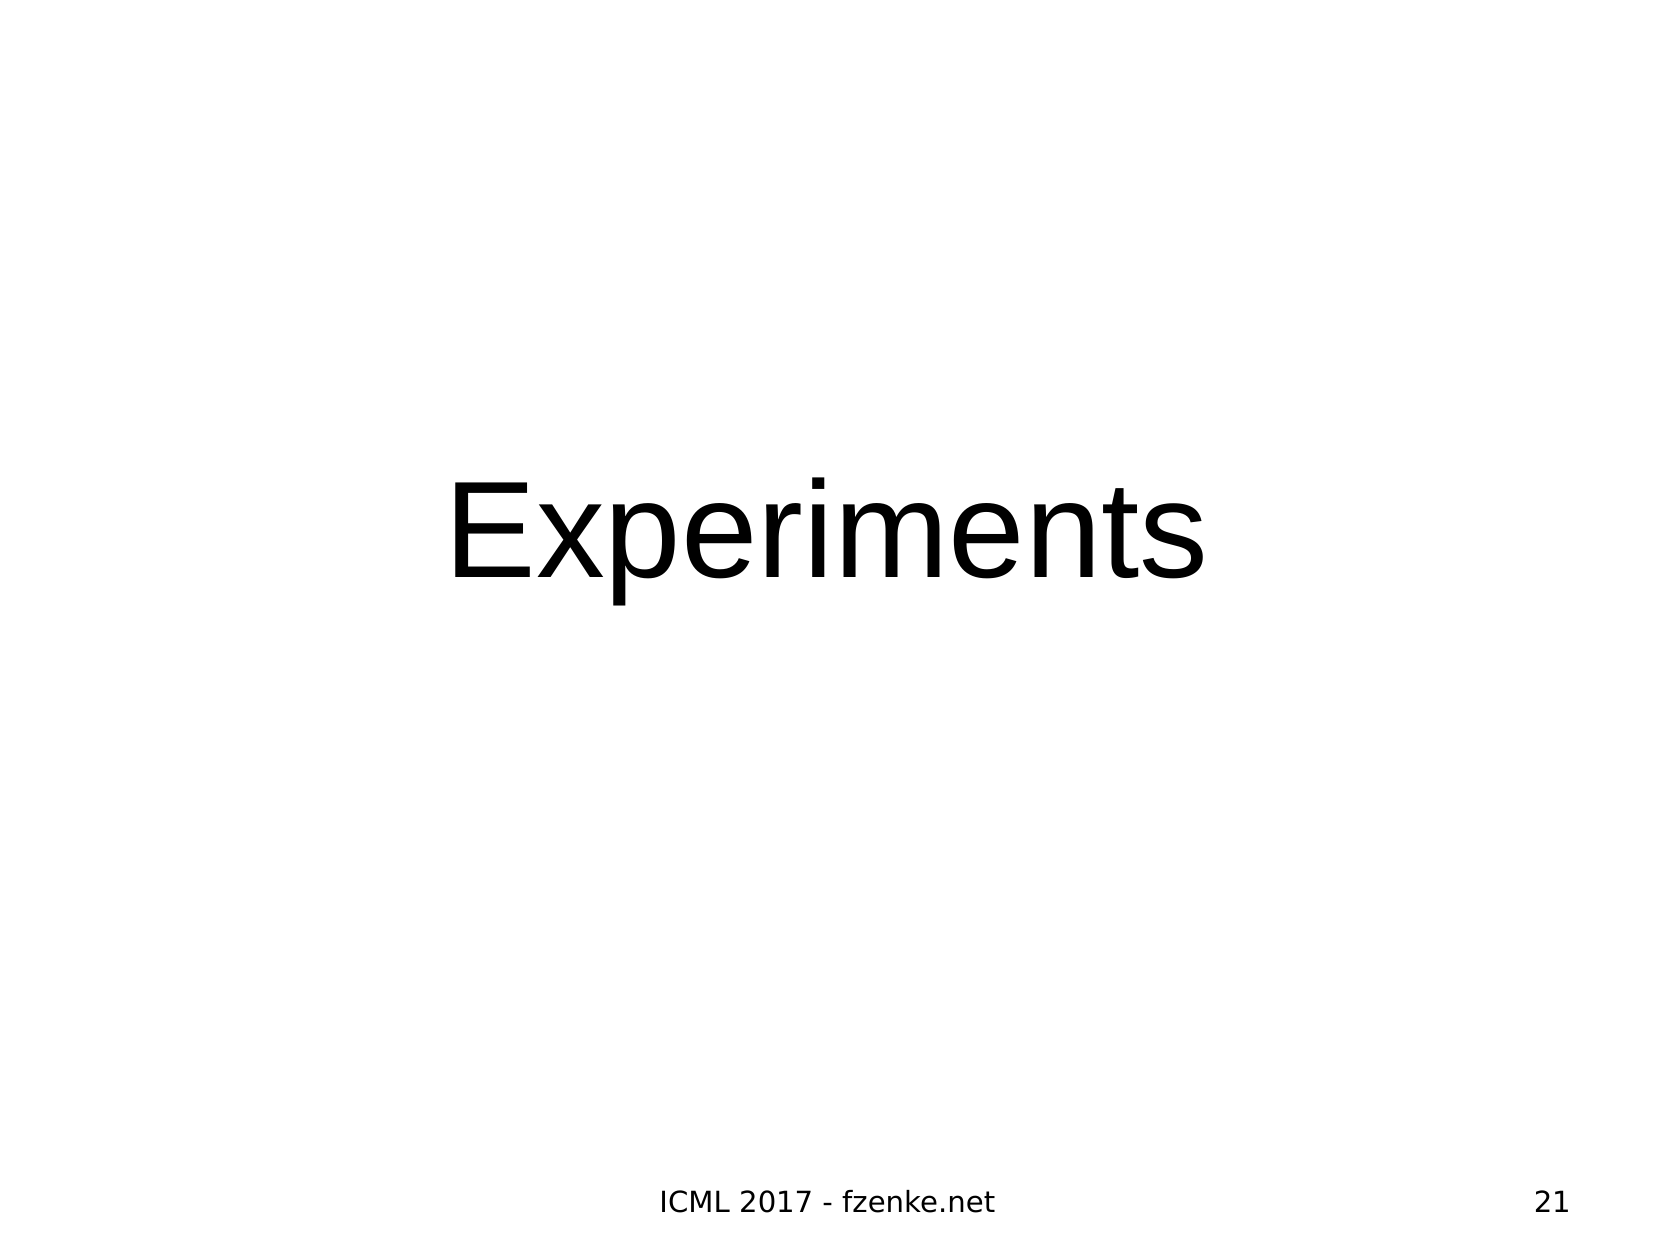

# Experiments
ICML 2017 - fzenke.net
21